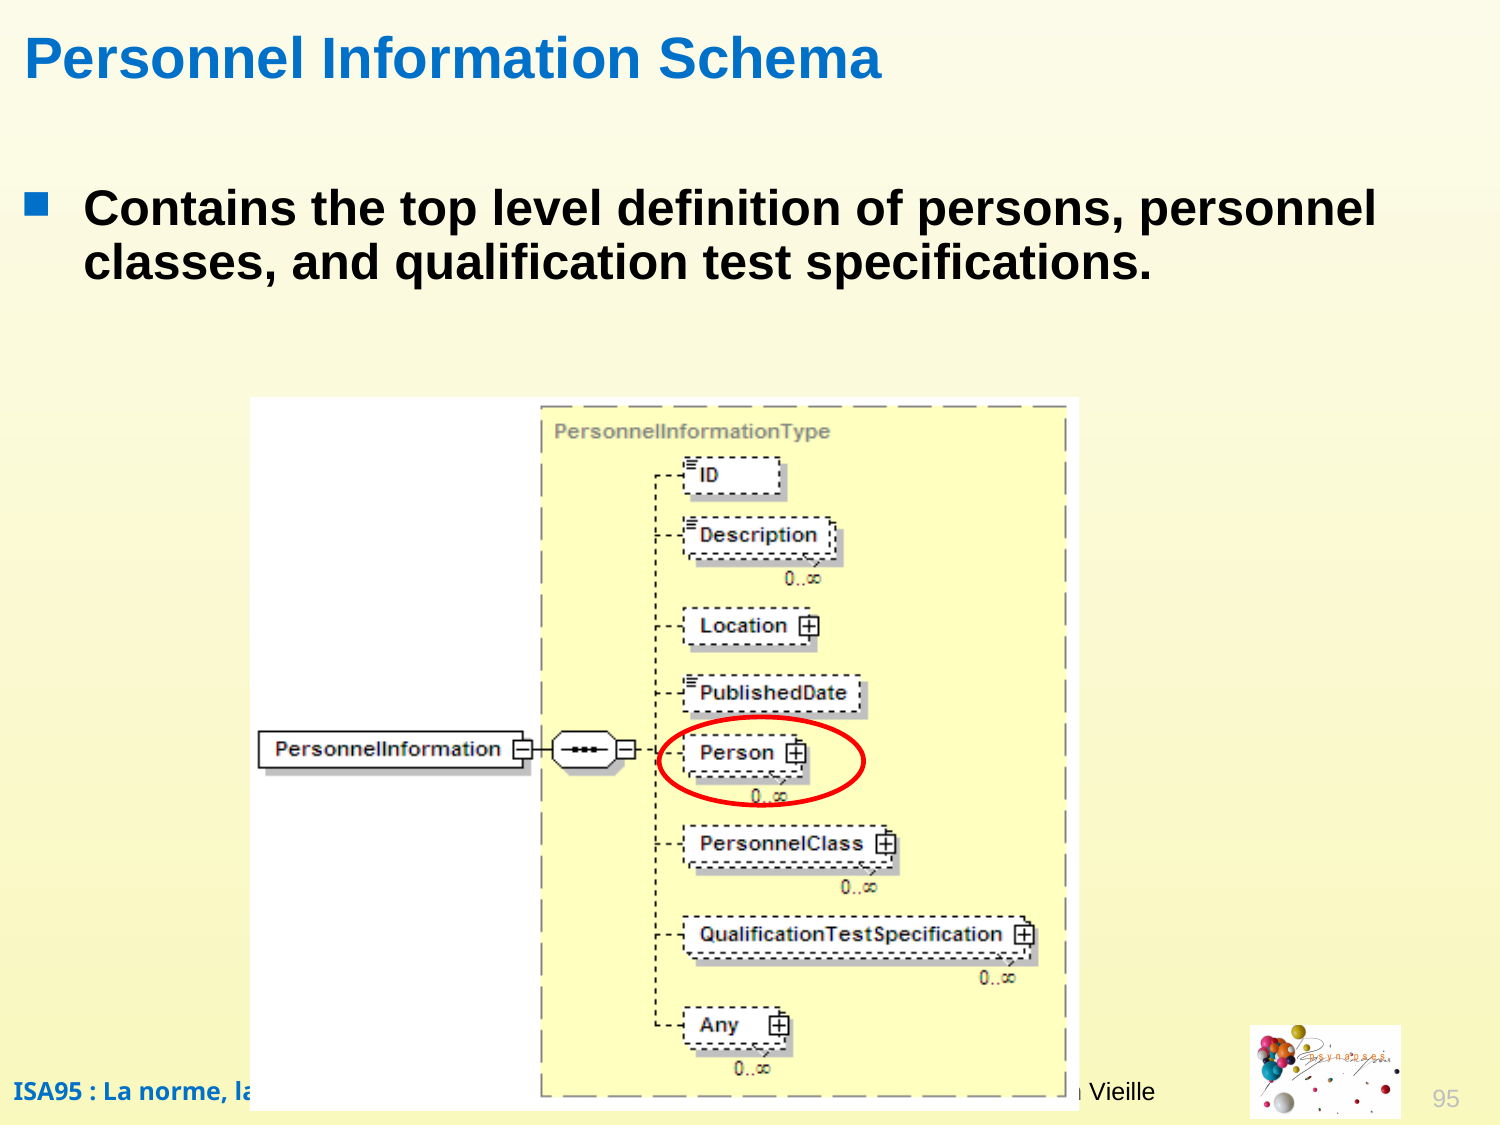

# Personnel Information Schema
Contains the top level definition of persons, personnel classes, and qualification test specifications.